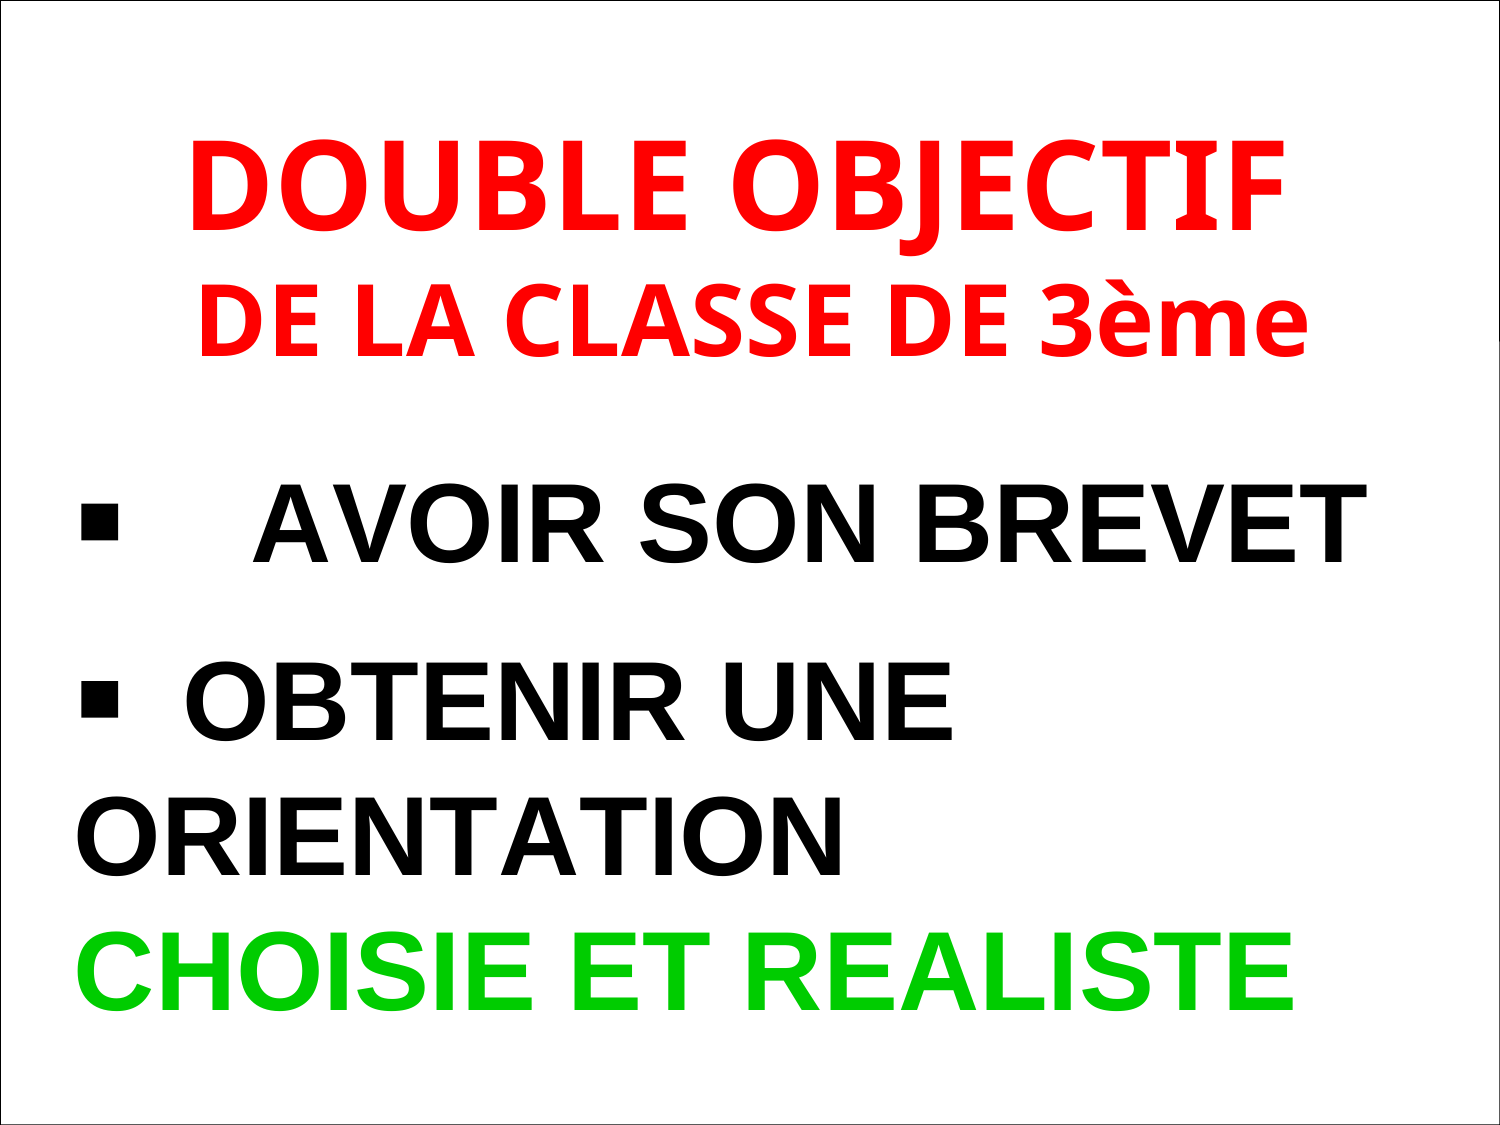

# DOUBLE OBJECTIF DE LA CLASSE DE 3ème
 AVOIR SON BREVET
OBTENIR UNE ORIENTATION
CHOISIE ET REALISTE